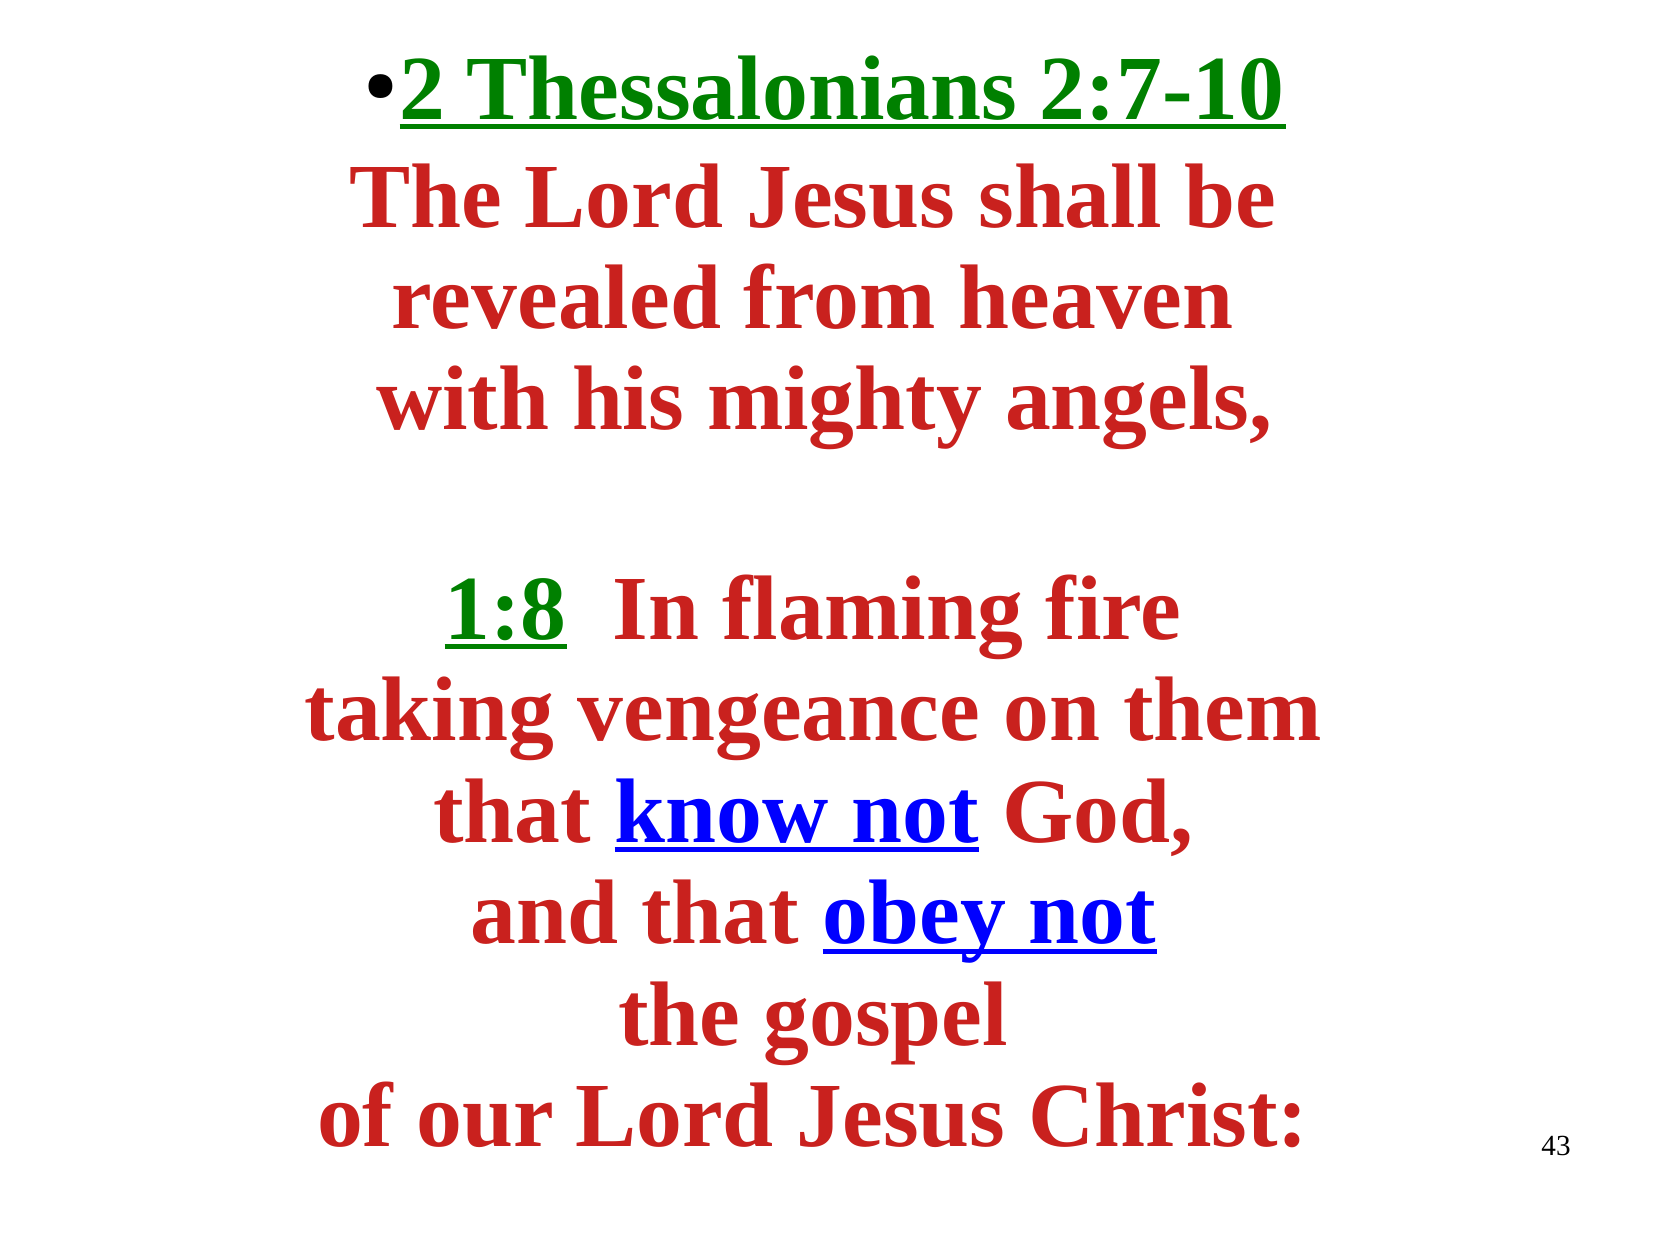

# 2 Thessalonians 2:7-10
The Lord Jesus shall be
revealed from heaven
with his mighty angels,
1:8  In flaming fire
taking vengeance on them
that know not God,
and that obey not
the gospel
of our Lord Jesus Christ:
43